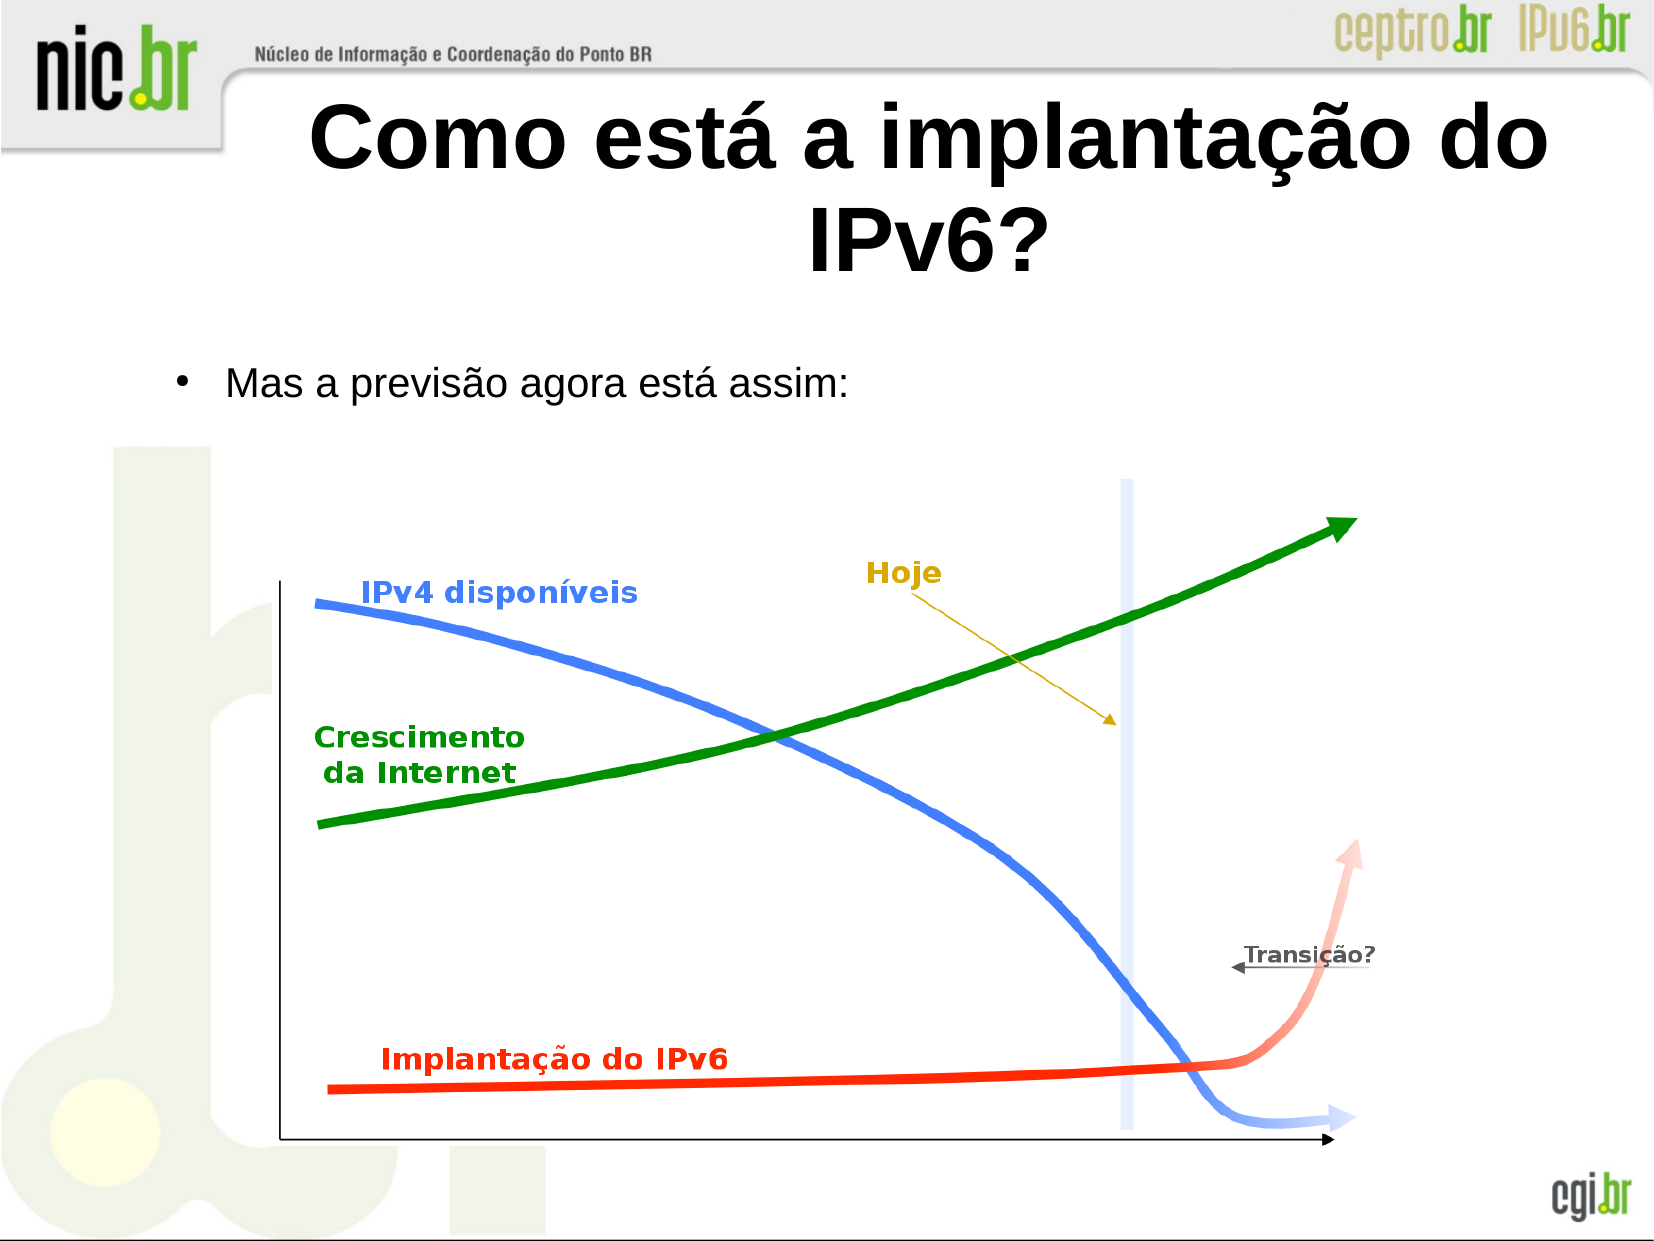

Como está a implantação do IPv6?
Mas a previsão agora está assim: